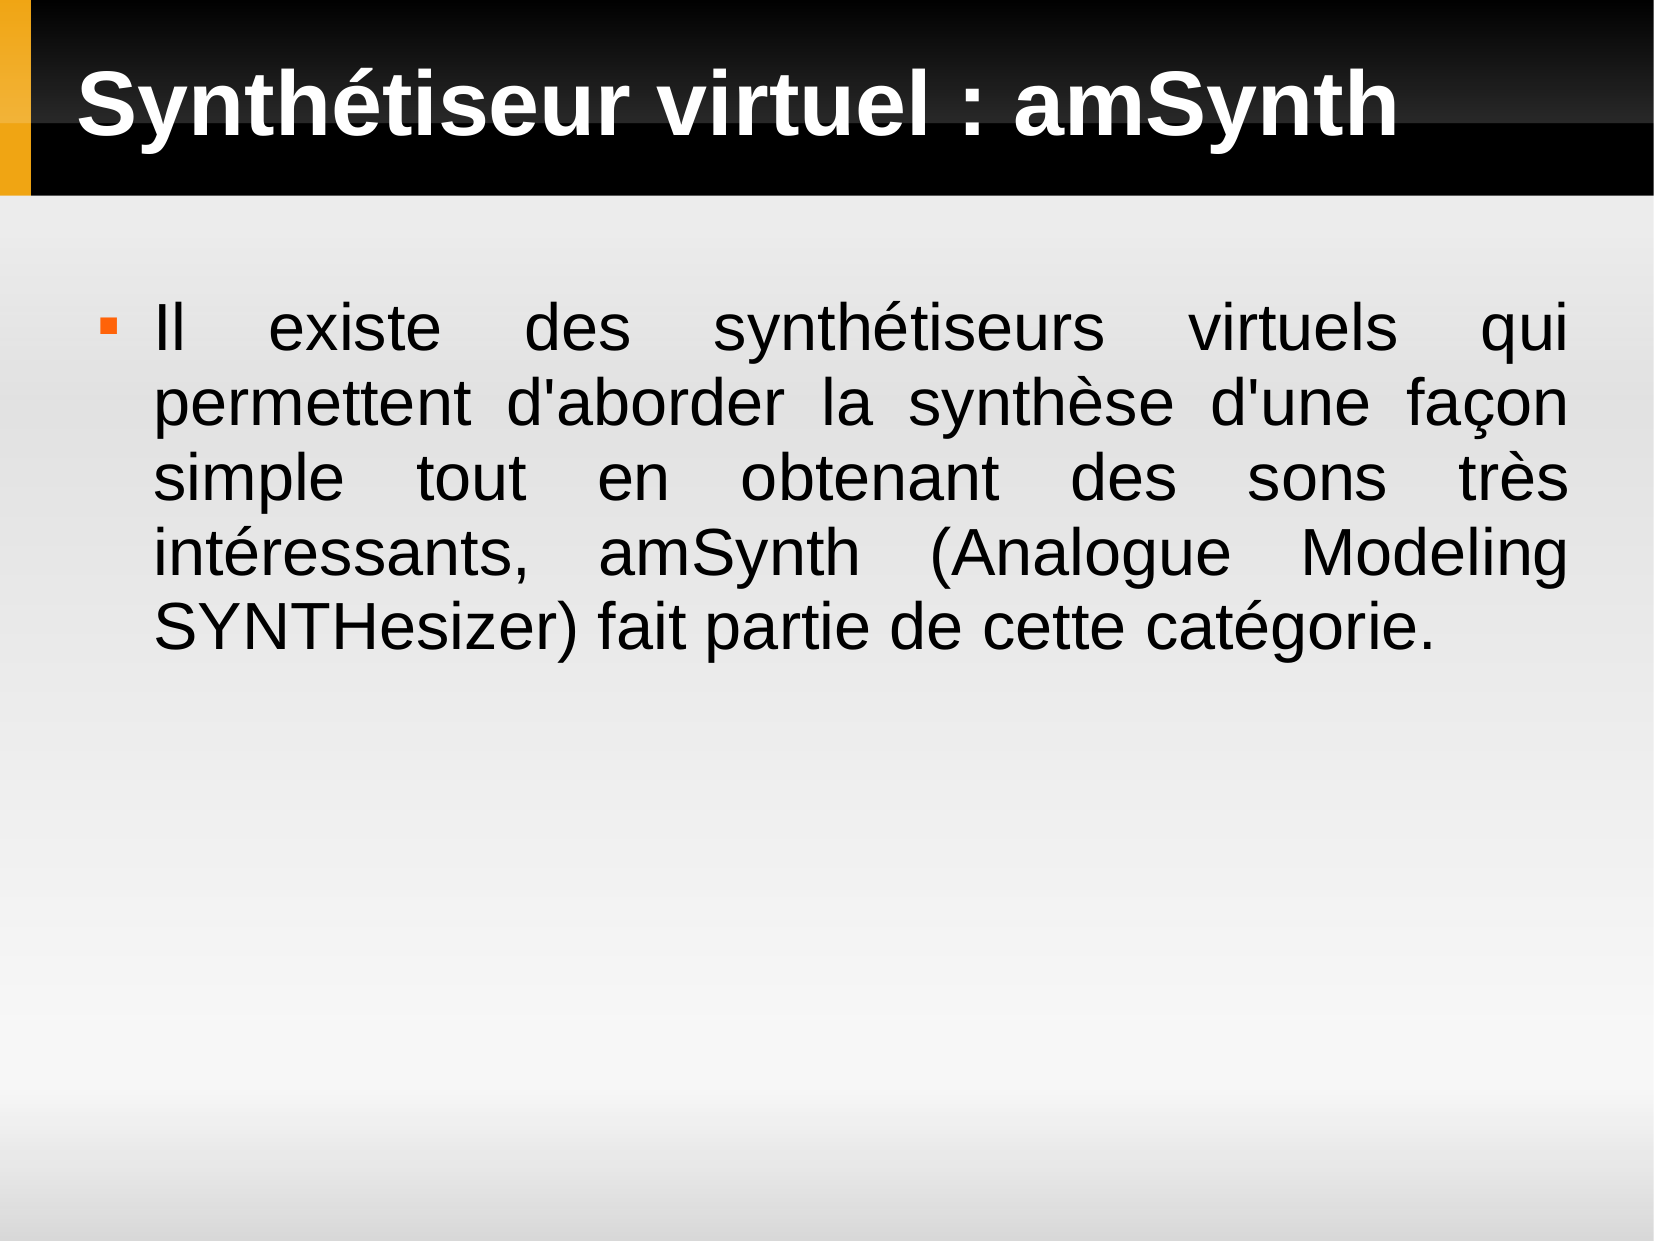

# Synthétiseur virtuel : amSynth
Il existe des synthétiseurs virtuels qui permettent d'aborder la synthèse d'une façon simple tout en obtenant des sons très intéressants, amSynth (Analogue Modeling SYNTHesizer) fait partie de cette catégorie.